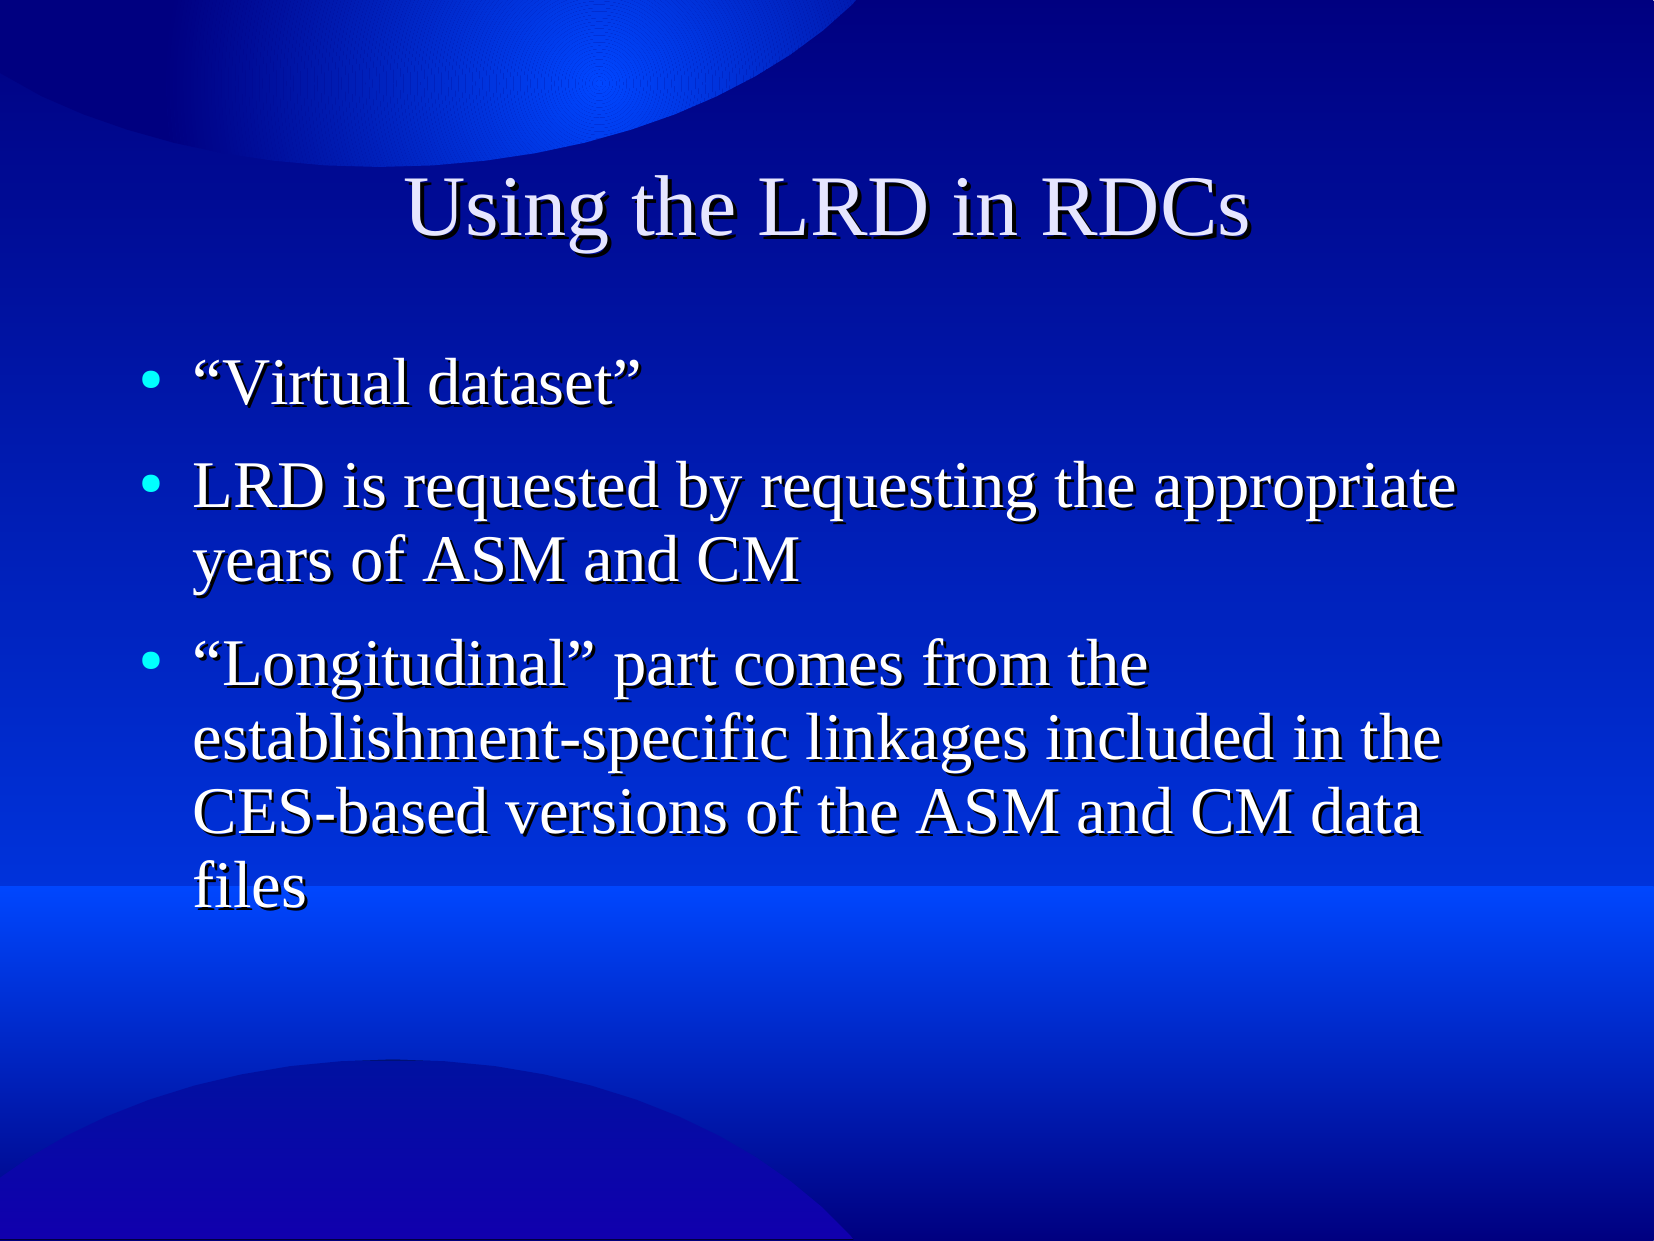

# Using the LRD in RDCs
“Virtual dataset”
LRD is requested by requesting the appropriate years of ASM and CM
“Longitudinal” part comes from the establishment-specific linkages included in the CES-based versions of the ASM and CM data files